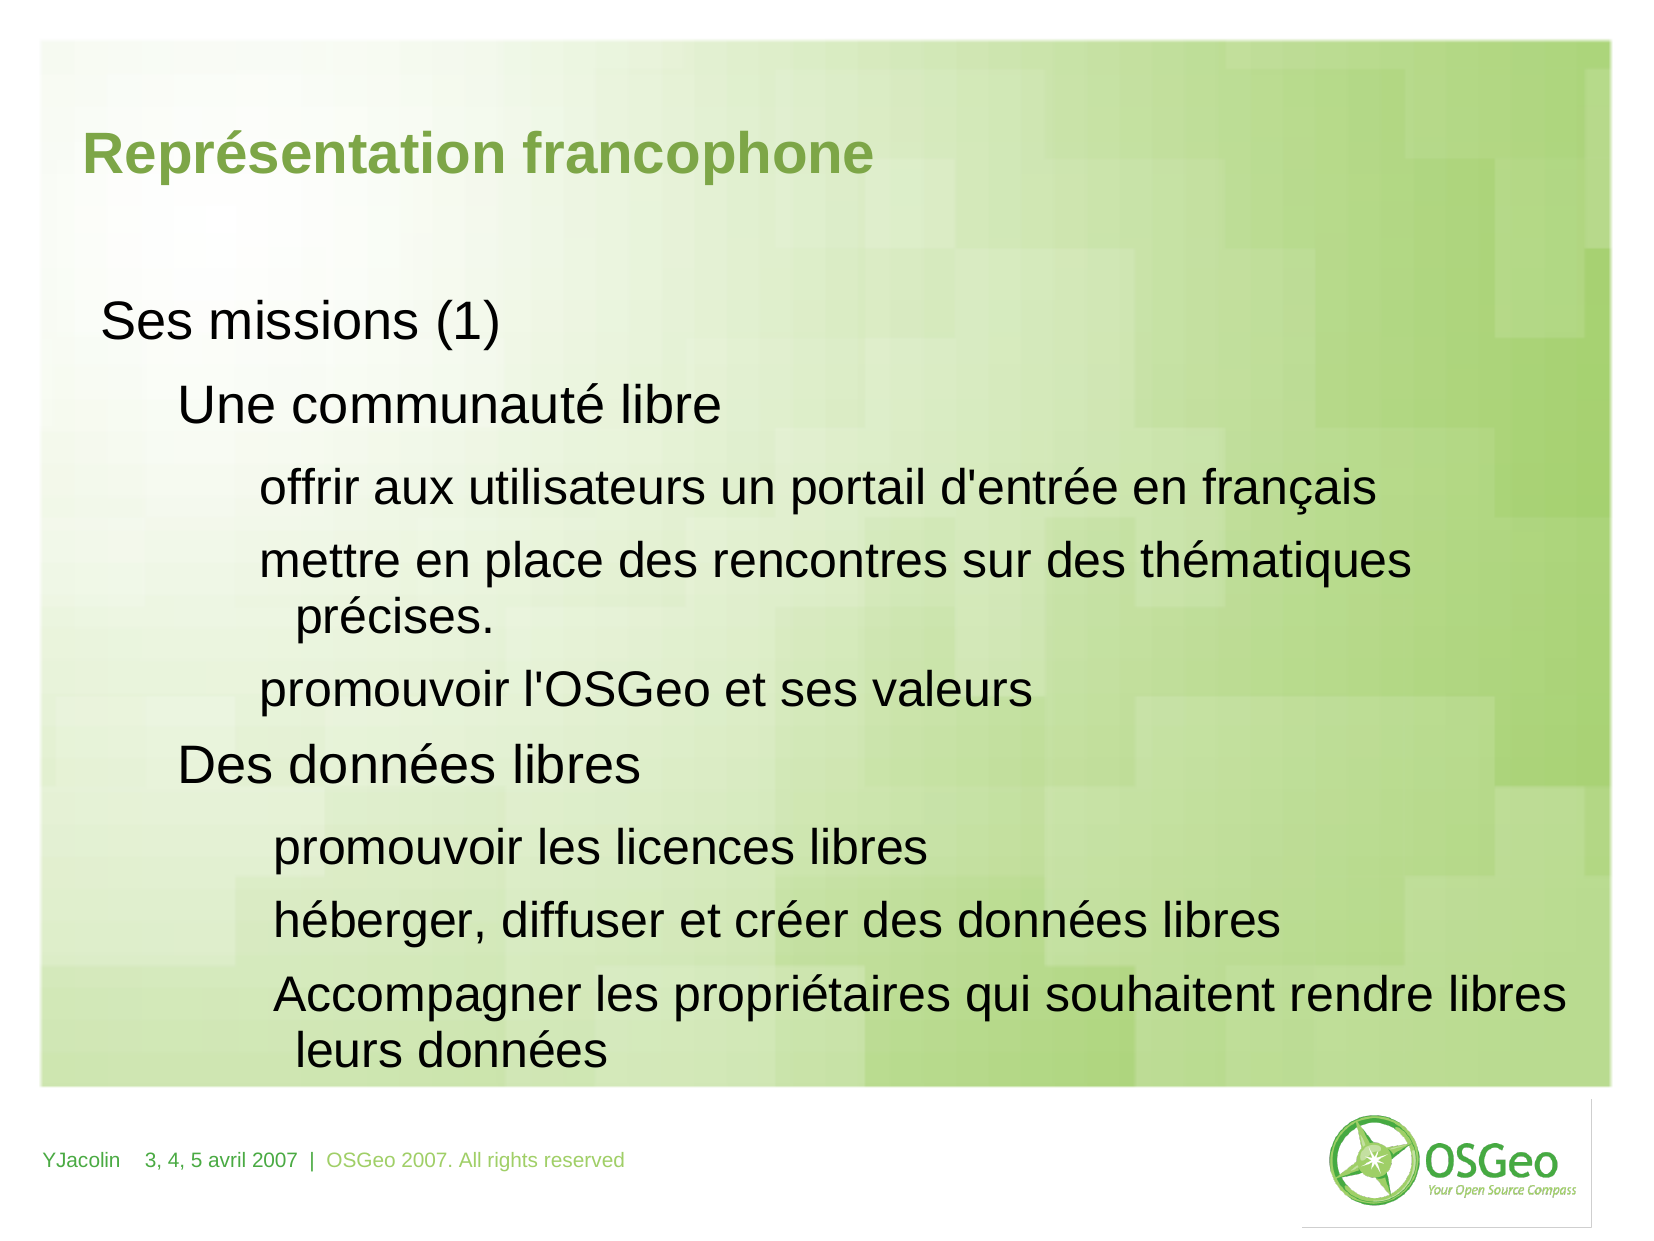

# Représentation francophone
Ses missions (1)
Une communauté libre
offrir aux utilisateurs un portail d'entrée en français
mettre en place des rencontres sur des thématiques précises.
promouvoir l'OSGeo et ses valeurs
Des données libres
 promouvoir les licences libres
 héberger, diffuser et créer des données libres
 Accompagner les propriétaires qui souhaitent rendre libres leurs données